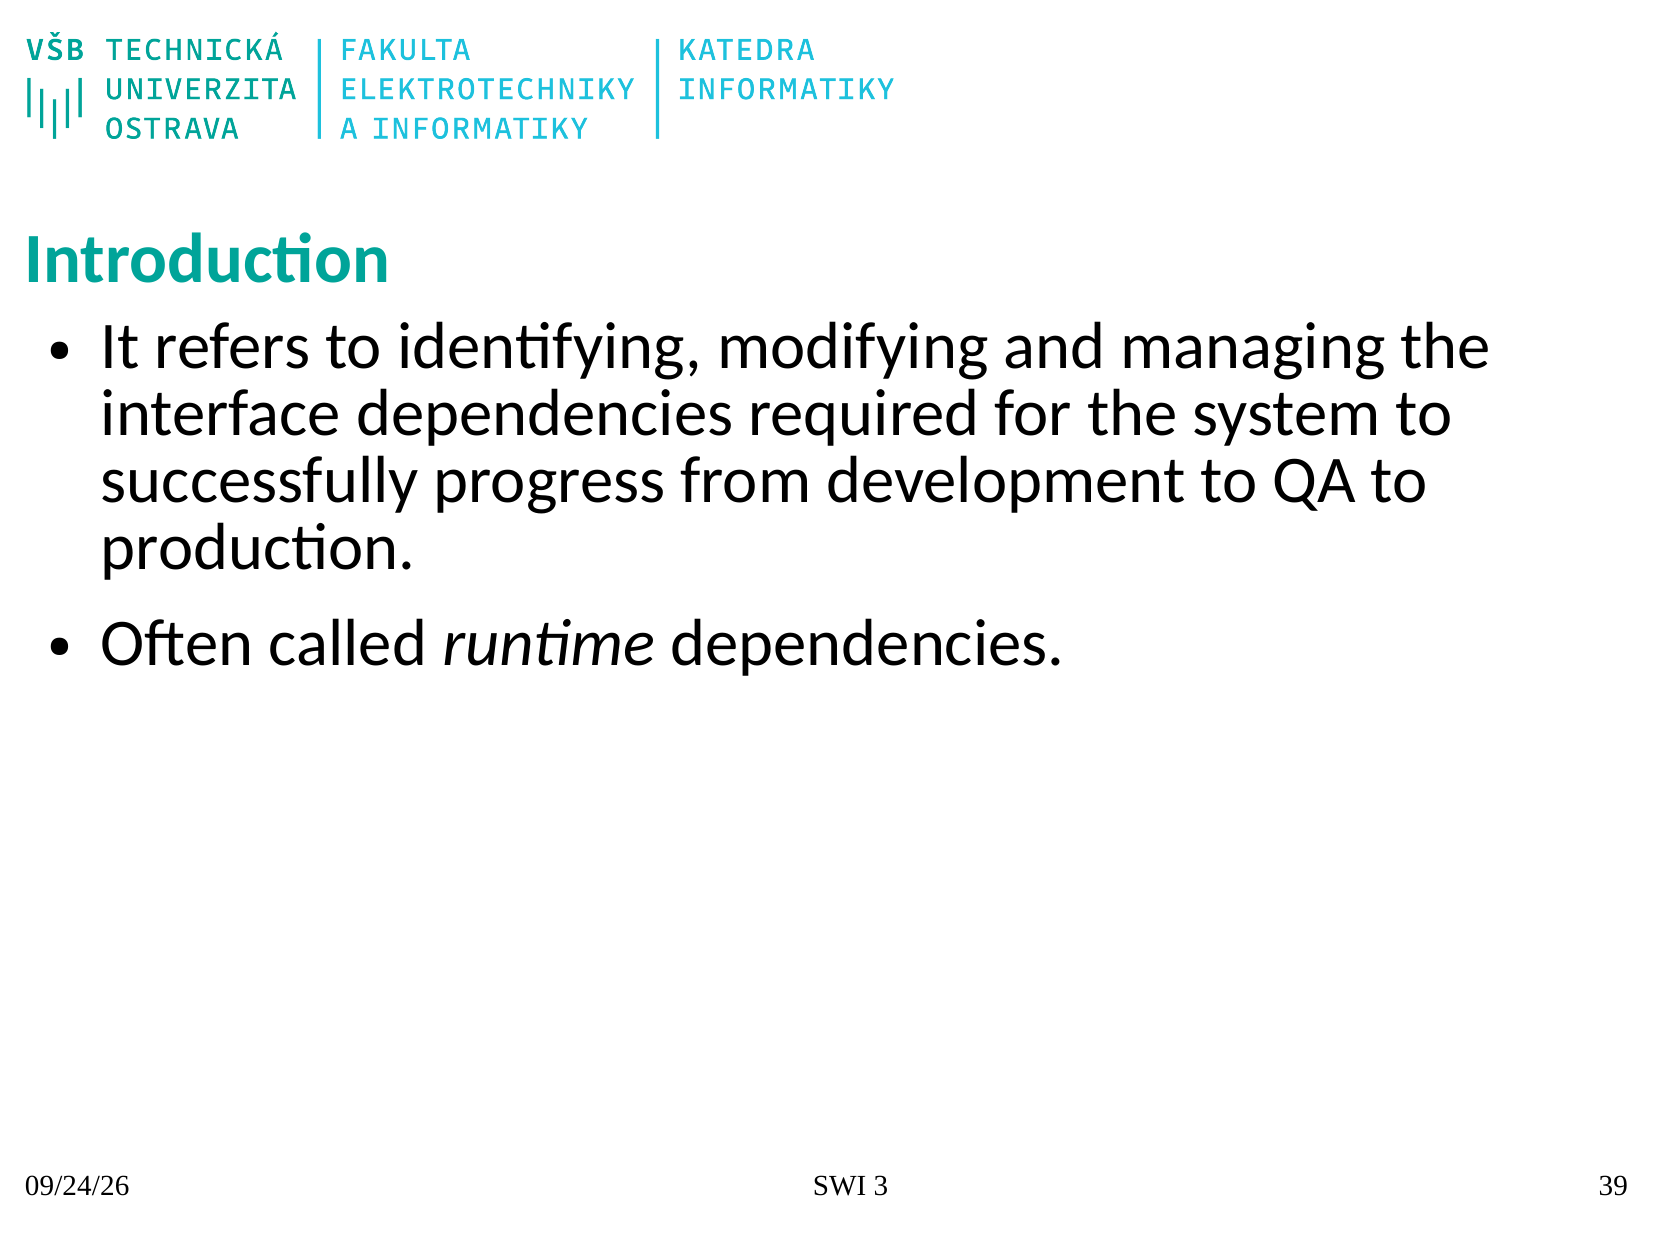

# Introduction
It refers to identifying, modifying and managing the interface dependencies required for the system to successfully progress from development to QA to production.
Often called runtime dependencies.
SWI 3
39